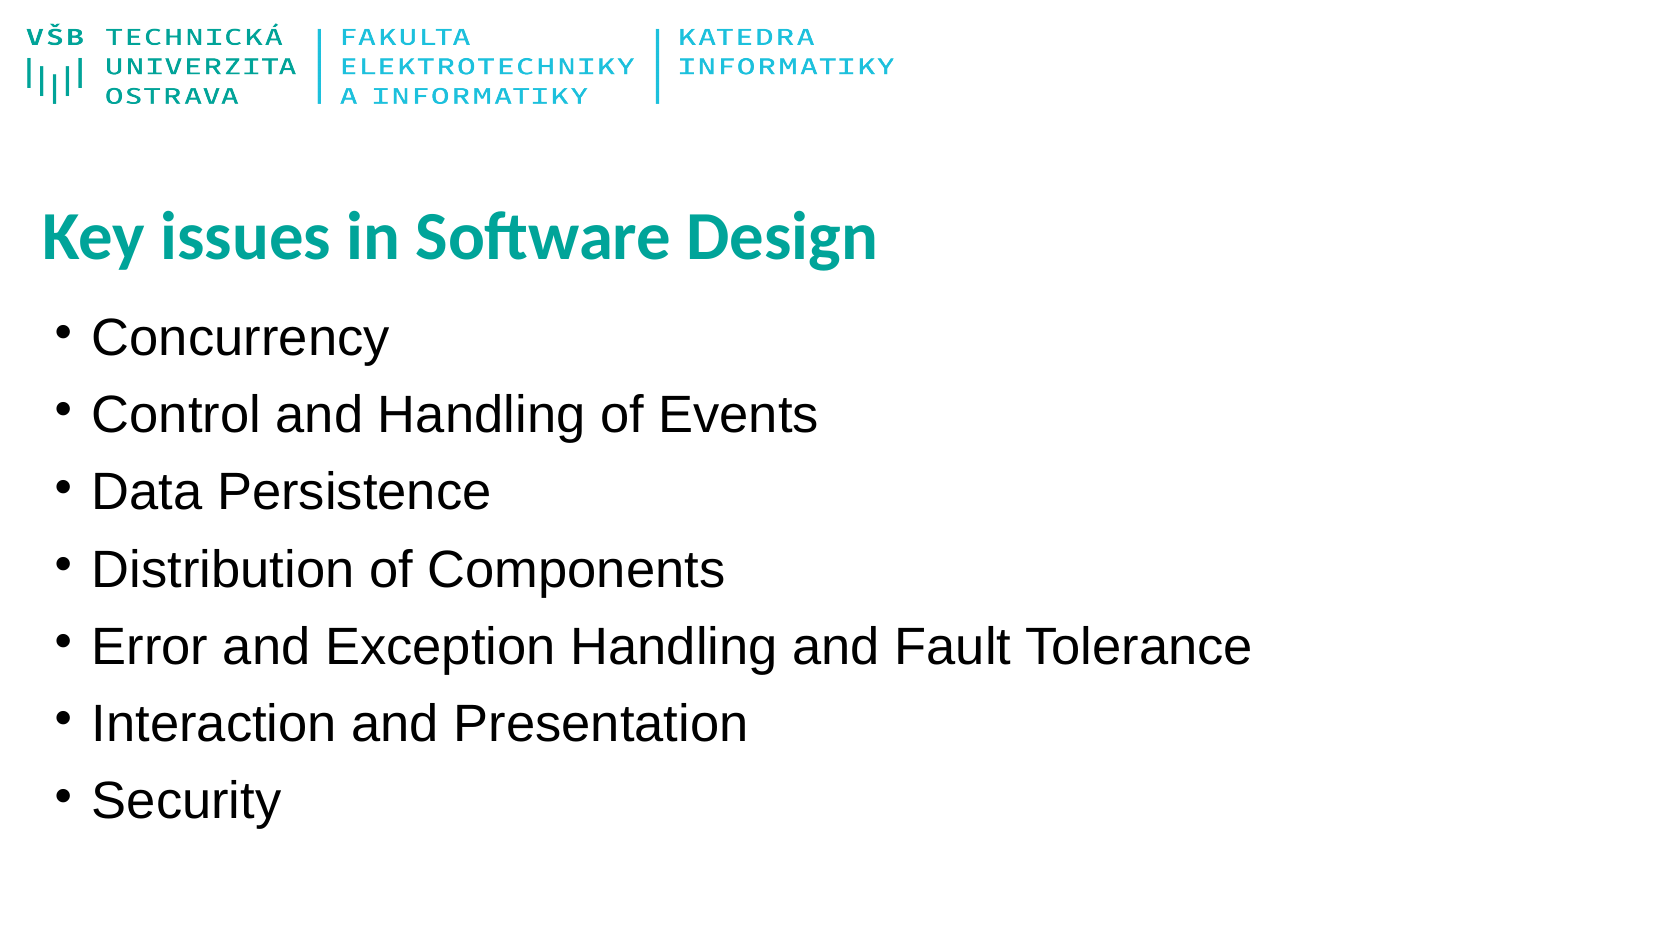

# Key issues in Software Design
Concurrency
Control and Handling of Events
Data Persistence
Distribution of Components
Error and Exception Handling and Fault Tolerance
Interaction and Presentation
Security